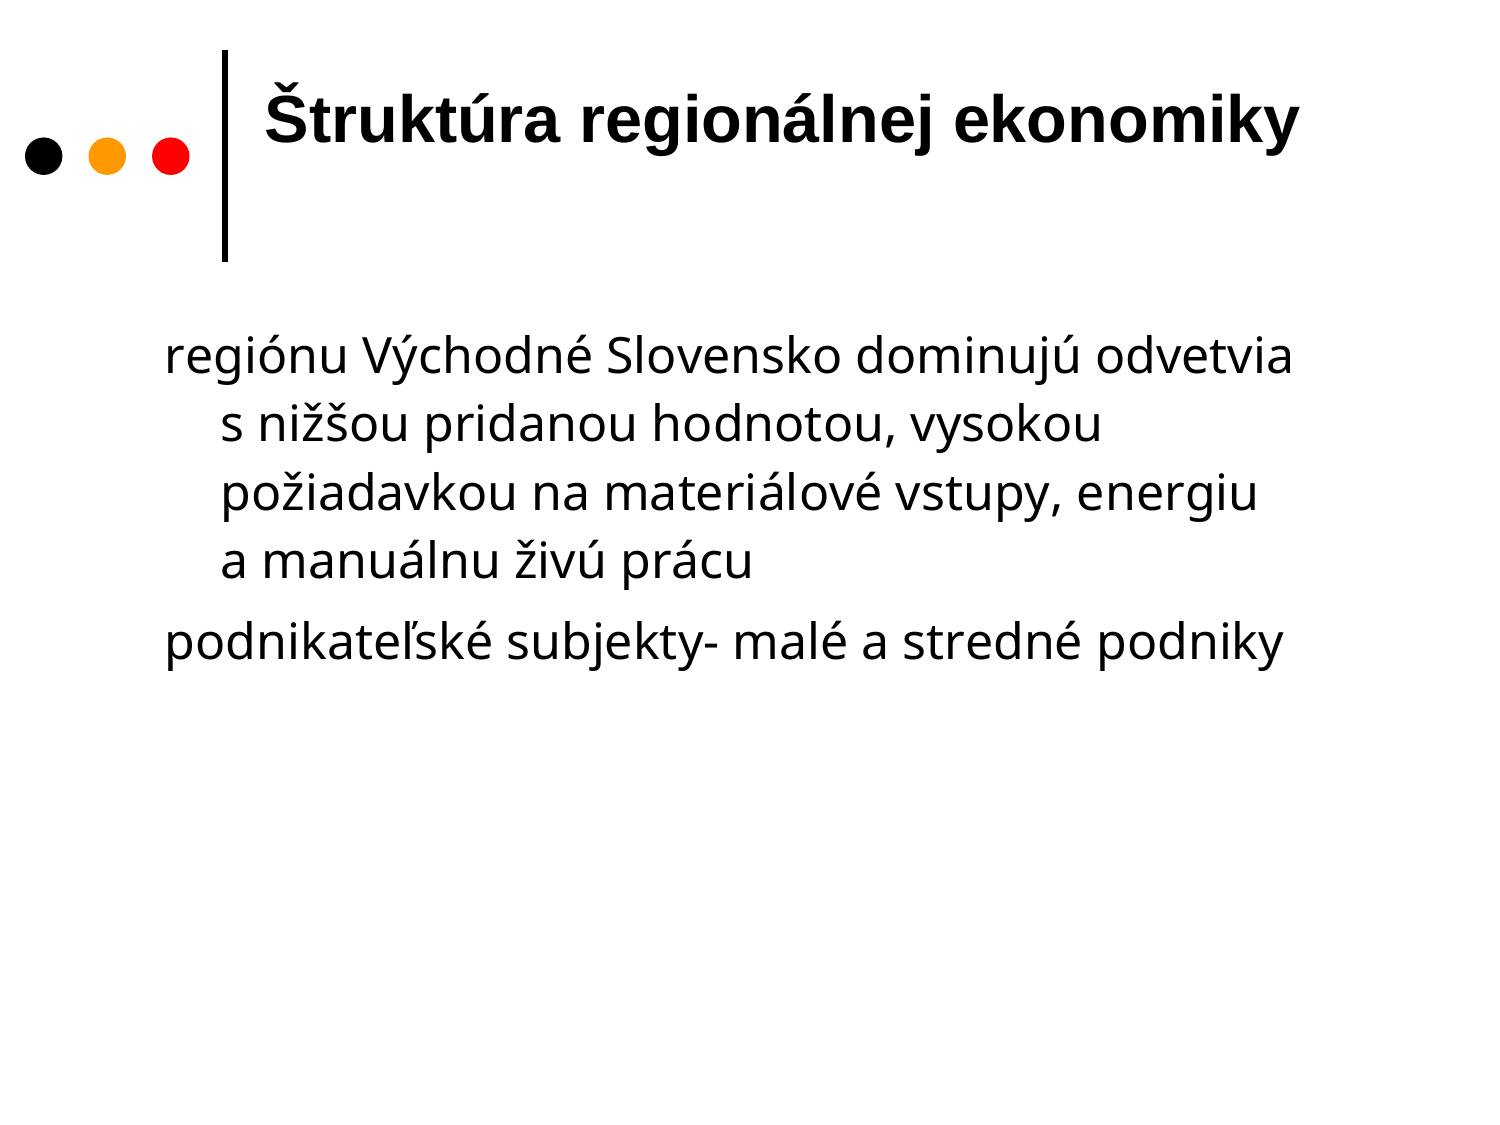

# Štruktúra regionálnej ekonomiky
regiónu Východné Slovensko dominujú odvetvia s nižšou pridanou hodnotou, vysokou požiadavkou na materiálové vstupy, energiu a manuálnu živú prácu
podnikateľské subjekty- malé a stredné podniky